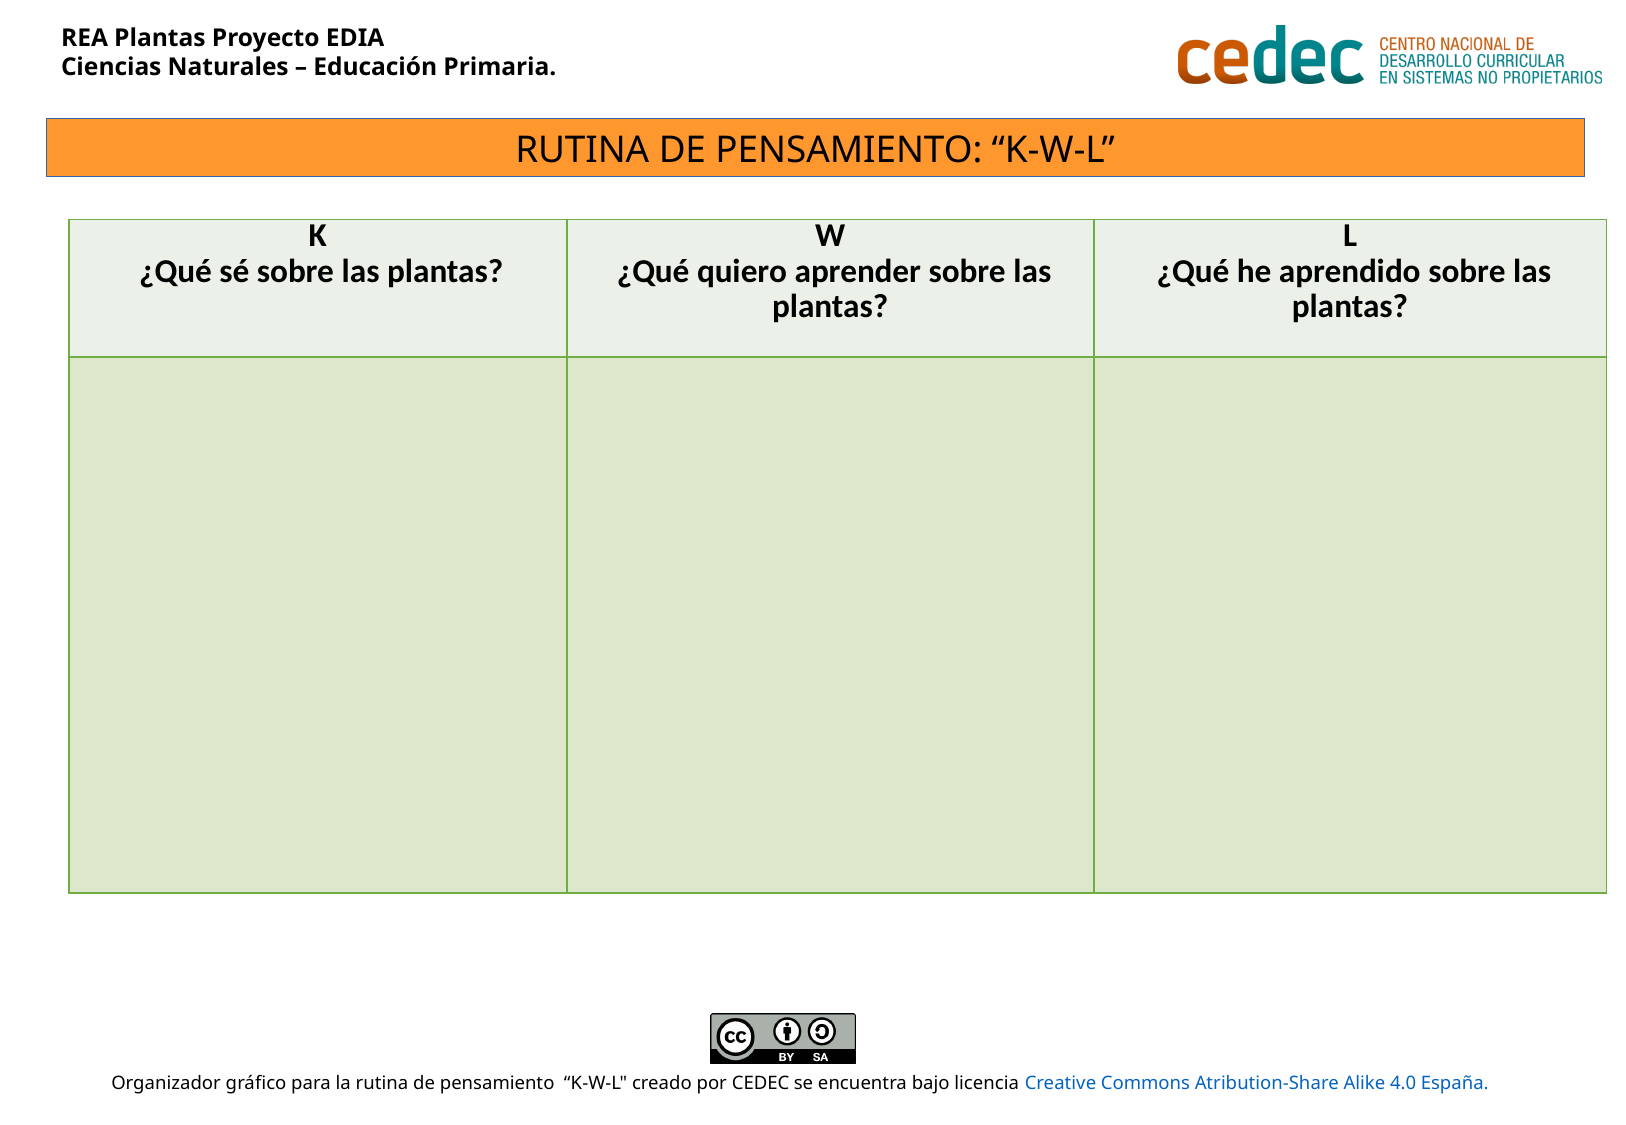

REA Plantas Proyecto EDIA
Ciencias Naturales – Educación Primaria.
RUTINA DE PENSAMIENTO: “K-W-L”
| K  ¿Qué sé sobre las plantas? | W  ¿Qué quiero aprender sobre las plantas? | L  ¿Qué he aprendido sobre las plantas? |
| --- | --- | --- |
| | | |
Organizador gráfico para la rutina de pensamiento “K-W-L" creado por CEDEC se encuentra bajo licencia Creative Commons Atribution-Share Alike 4.0 España.